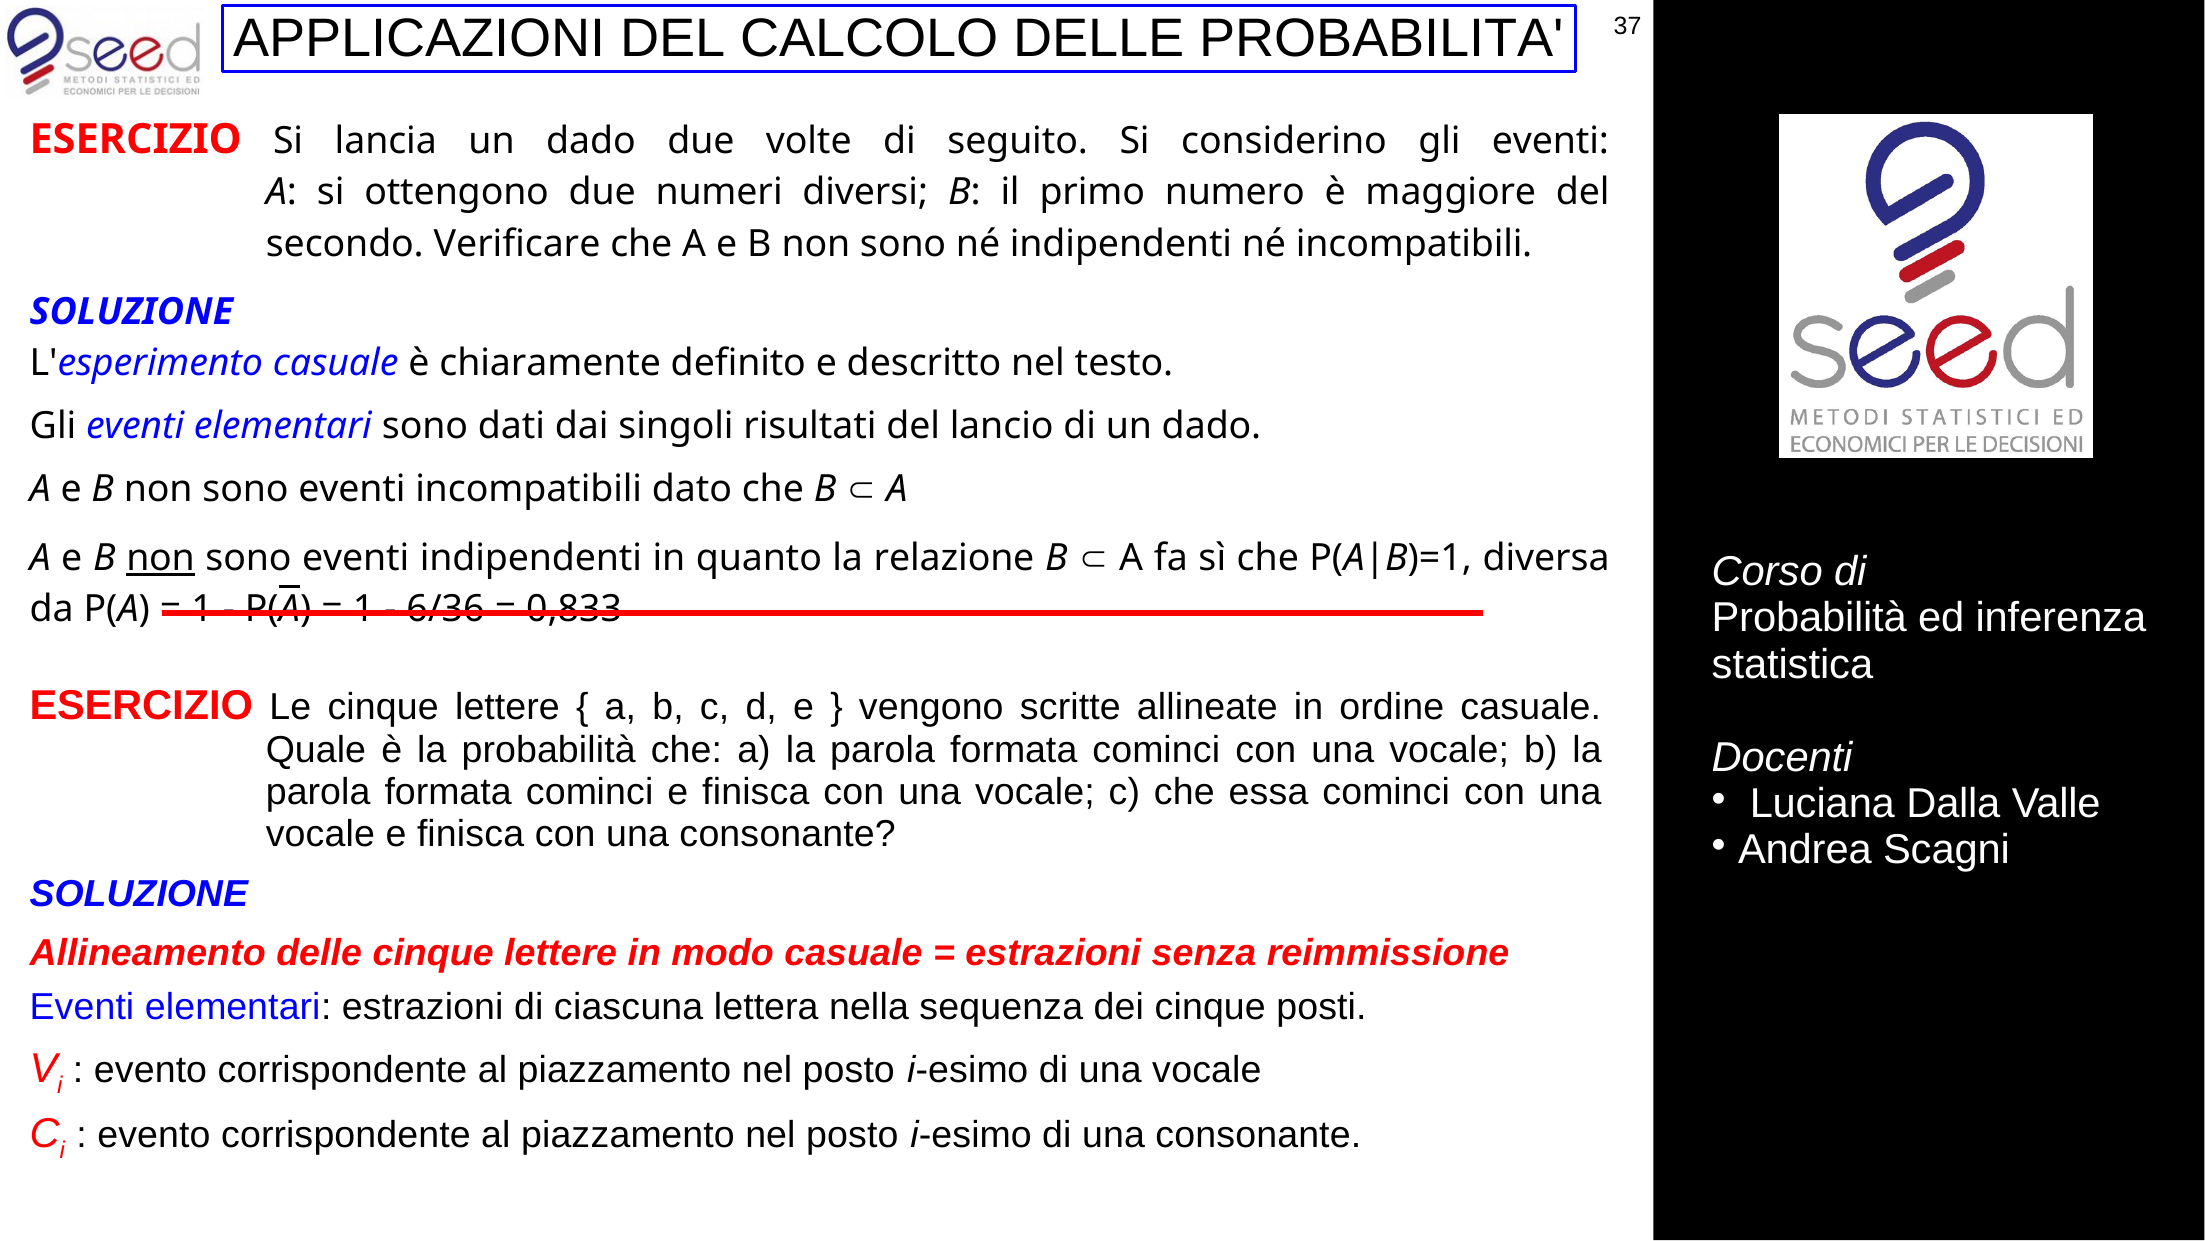

APPLICAZIONI DEL CALCOLO DELLE PROBABILITA'
ESERCIZIO Si lancia un dado due volte di seguito. Si considerino gli eventi:
A: si ottengono due numeri diversi; B: il primo numero è maggiore del secondo. Verificare che A e B non sono né indipendenti né incompatibili.
SOLUZIONE
L'esperimento casuale è chiaramente definito e descritto nel testo.
Gli eventi elementari sono dati dai singoli risultati del lancio di un dado.
A e B non sono eventi incompatibili dato che B ⊂ A
A e B non sono eventi indipendenti in quanto la relazione B ⊂ A fa sì che P(A|B)=1, diversa da P(A) = 1 - P(A) = 1 - 6/36 = 0,833
ESERCIZIO Le cinque lettere { a, b, c, d, e } vengono scritte allineate in ordine casuale. Quale è la probabilità che: a) la parola formata cominci con una vocale; b) la parola formata cominci e finisca con una vocale; c) che essa cominci con una vocale e finisca con una consonante?
SOLUZIONE
Allineamento delle cinque lettere in modo casuale = estrazioni senza reimmissione
Eventi elementari: estrazioni di ciascuna lettera nella sequenza dei cinque posti.
Vi : evento corrispondente al piazzamento nel posto i-esimo di una vocale
Ci : evento corrispondente al piazzamento nel posto i-esimo di una consonante.